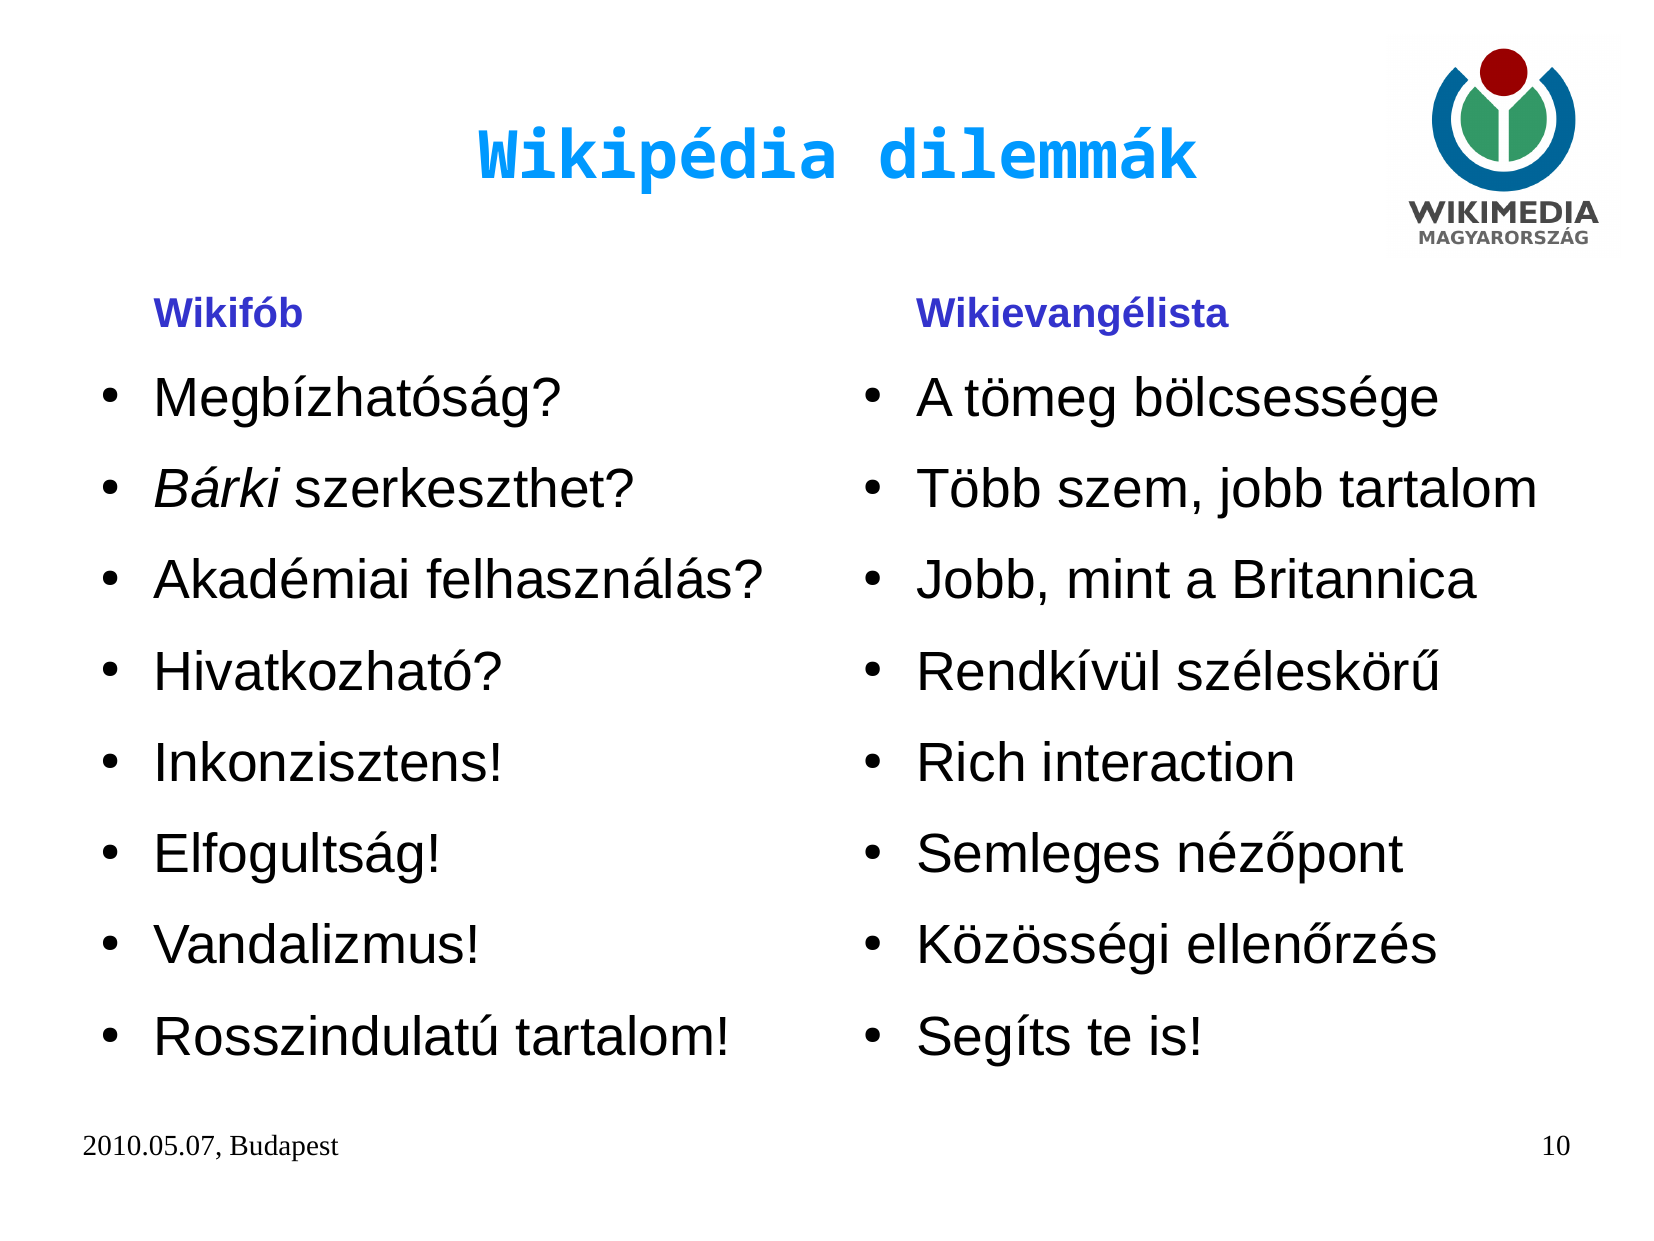

# Wikipédia dilemmák
Wikifób
Megbízhatóság?
Bárki szerkeszthet?
Akadémiai felhasználás?
Hivatkozható?
Inkonzisztens!
Elfogultság!
Vandalizmus!
Rosszindulatú tartalom!
Wikievangélista
A tömeg bölcsessége
Több szem, jobb tartalom
Jobb, mint a Britannica
Rendkívül széleskörű
Rich interaction
Semleges nézőpont
Közösségi ellenőrzés
Segíts te is!
2010.05.07, Budapest
10